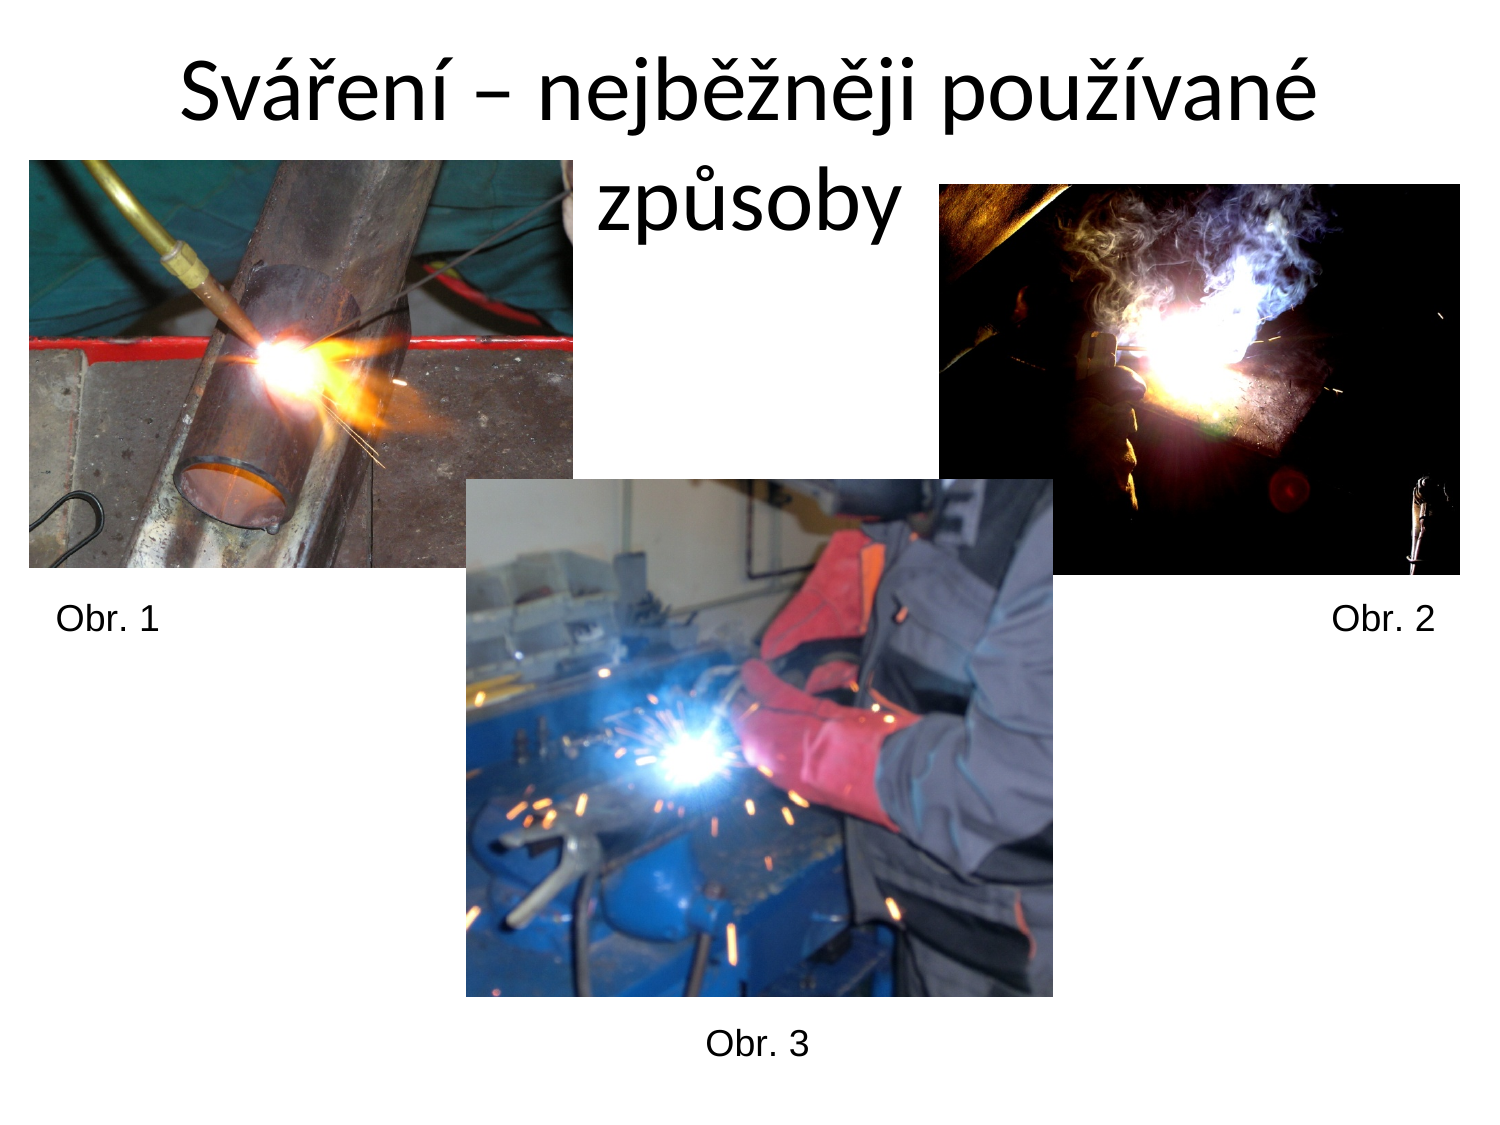

# Sváření – nejběžněji používané způsoby
Obr. 1
Obr. 2
Obr. 3